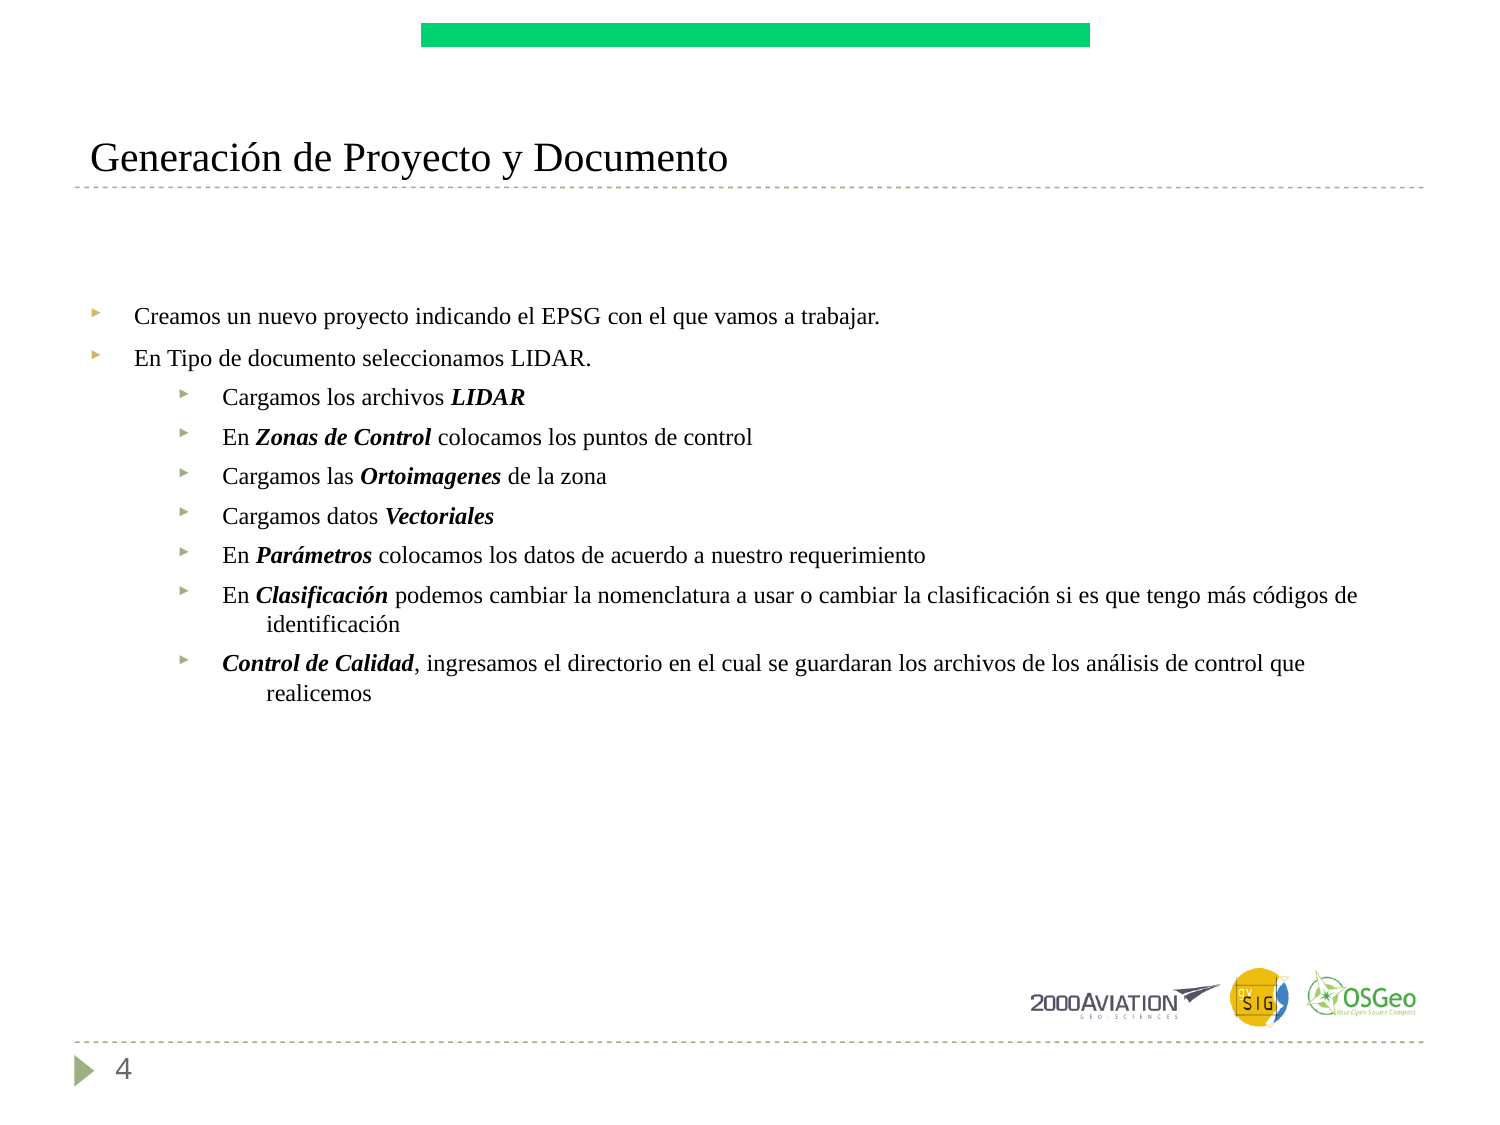

# Generación de Proyecto y Documento
Creamos un nuevo proyecto indicando el EPSG con el que vamos a trabajar.
En Tipo de documento seleccionamos LIDAR.
Cargamos los archivos LIDAR
En Zonas de Control colocamos los puntos de control
Cargamos las Ortoimagenes de la zona
Cargamos datos Vectoriales
En Parámetros colocamos los datos de acuerdo a nuestro requerimiento
En Clasificación podemos cambiar la nomenclatura a usar o cambiar la clasificación si es que tengo más códigos de identificación
Control de Calidad, ingresamos el directorio en el cual se guardaran los archivos de los análisis de control que realicemos